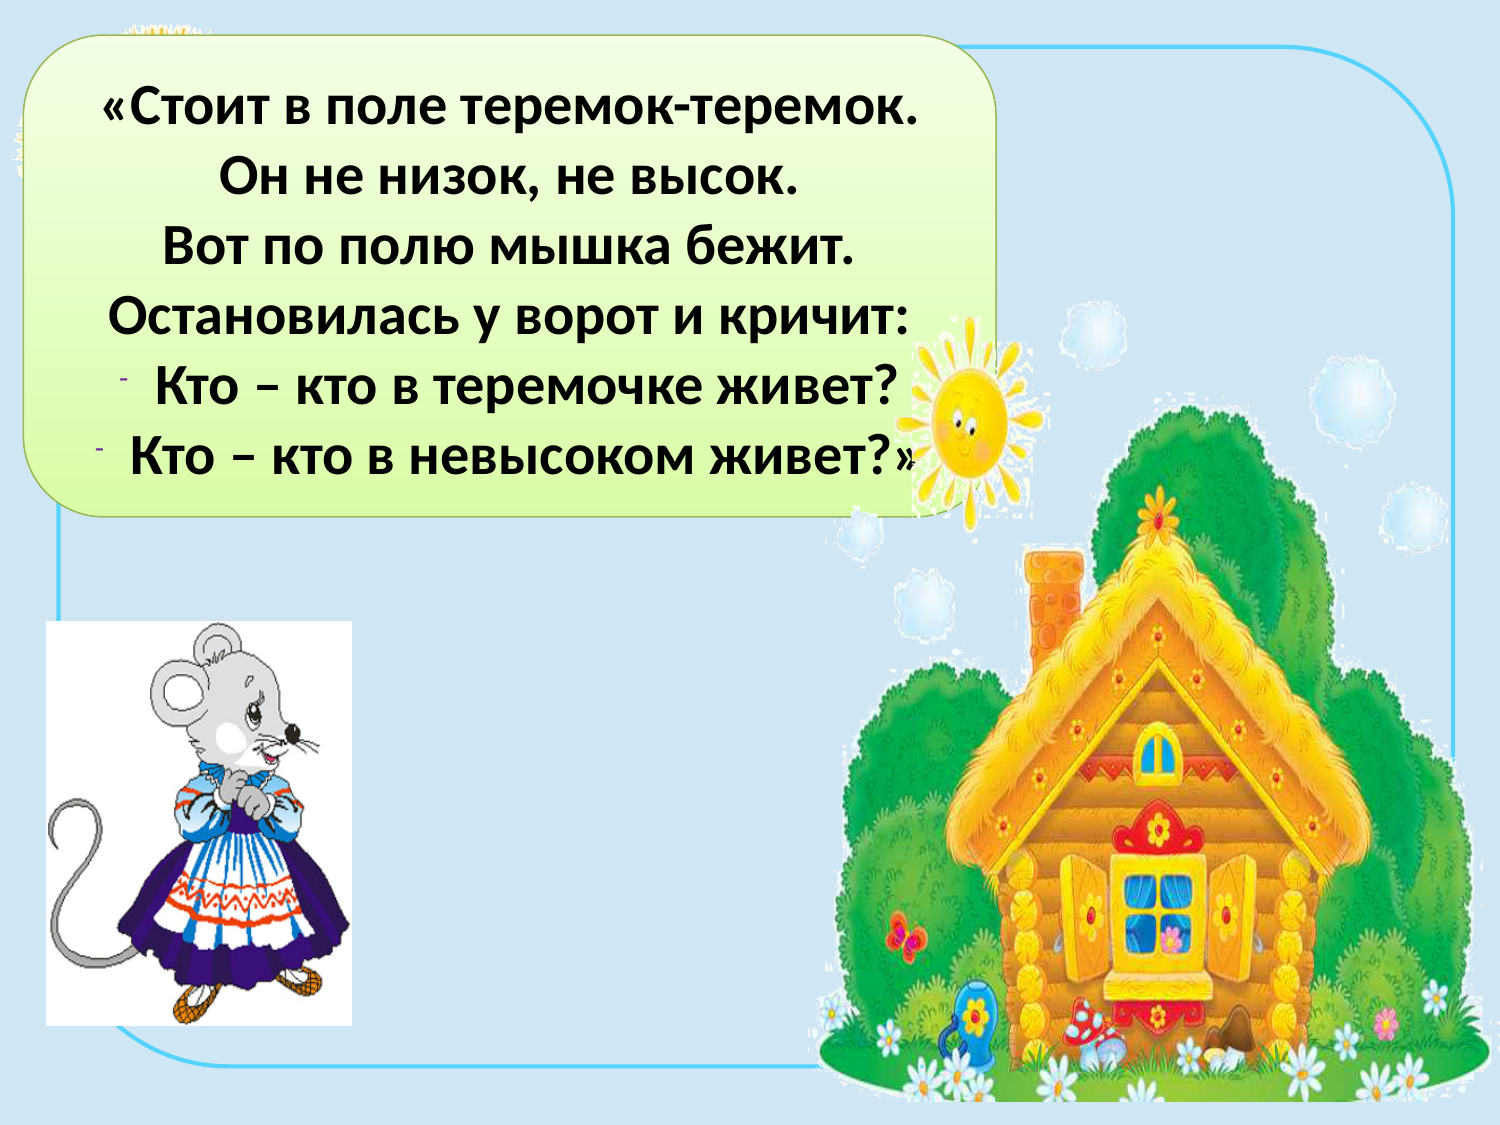

«Стоит в поле теремок-теремок.
Он не низок, не высок.
Вот по полю мышка бежит.
Остановилась у ворот и кричит:
Кто – кто в теремочке живет?
Кто – кто в невысоком живет?»